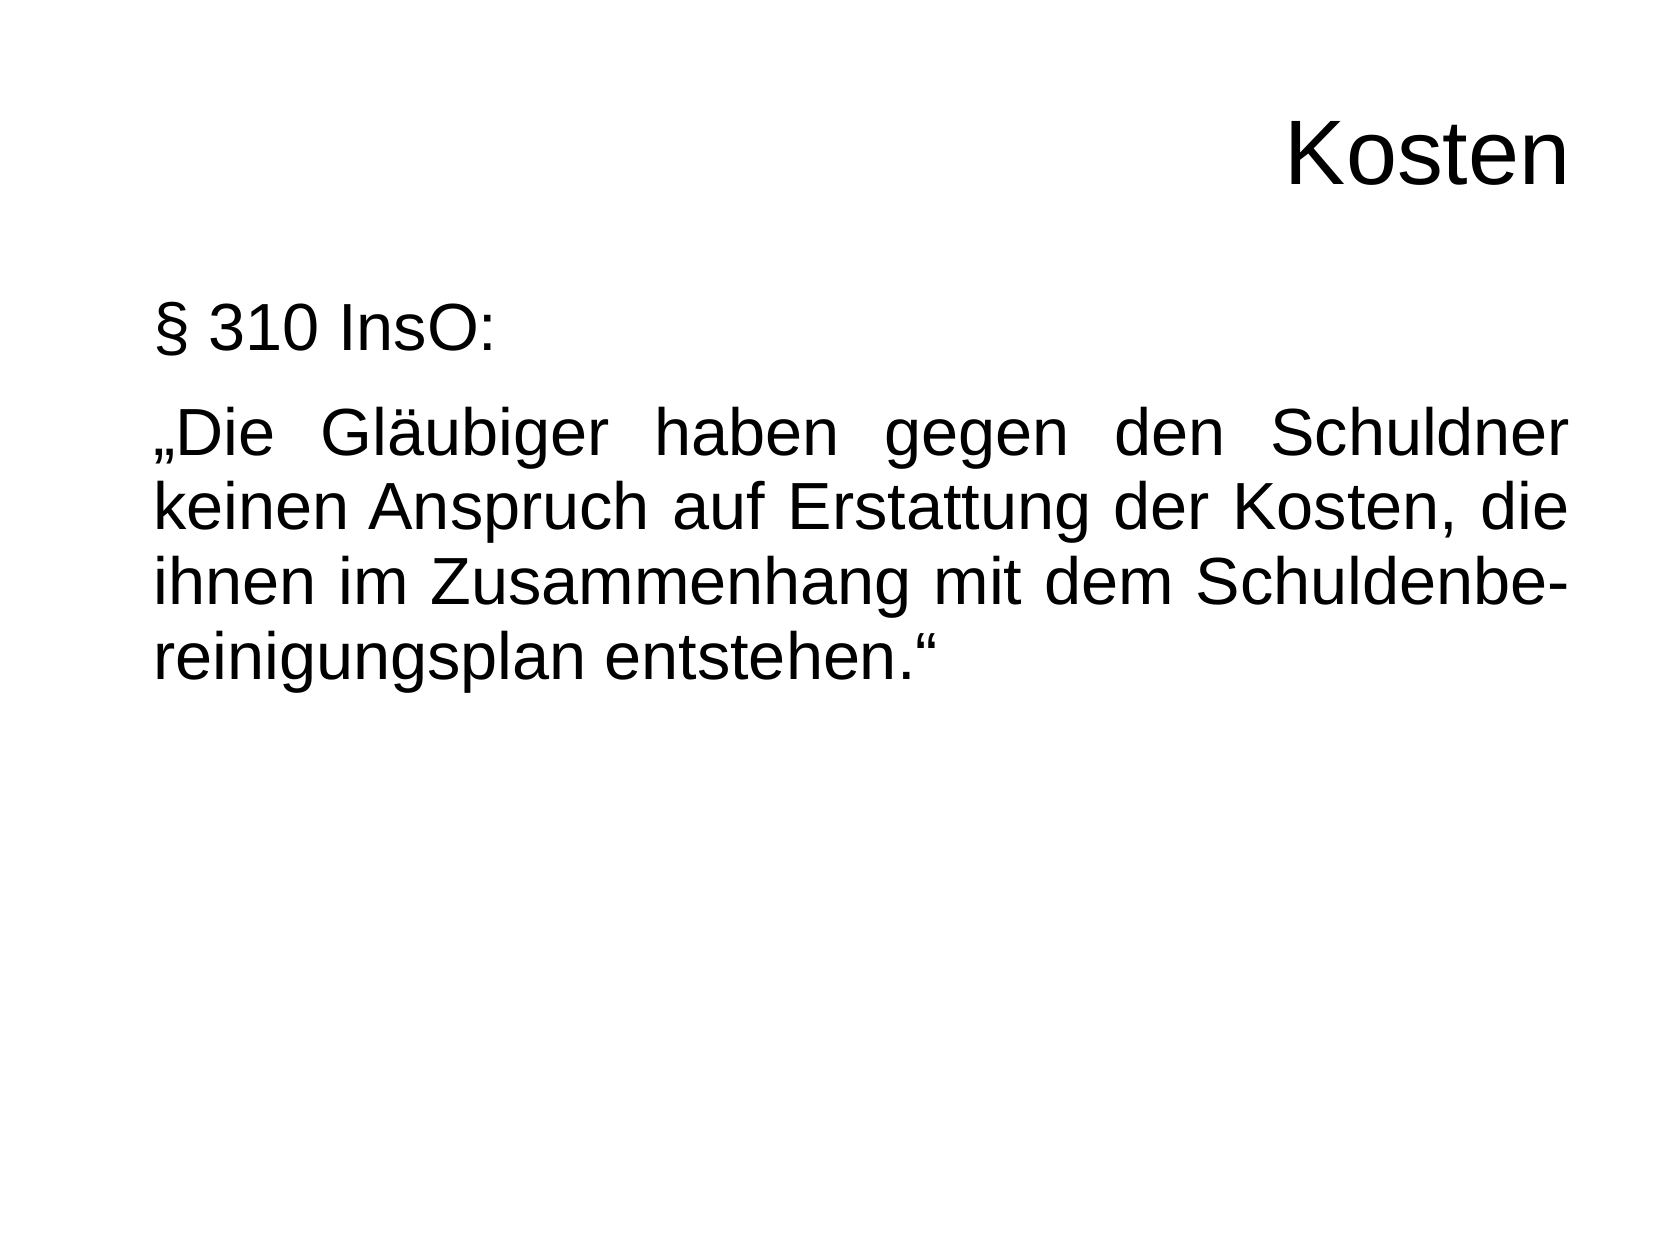

# Kosten
§ 310 InsO:
„Die Gläubiger haben gegen den Schuldner keinen Anspruch auf Erstattung der Kosten, die ihnen im Zusammenhang mit dem Schuldenbe-reinigungsplan entstehen.“